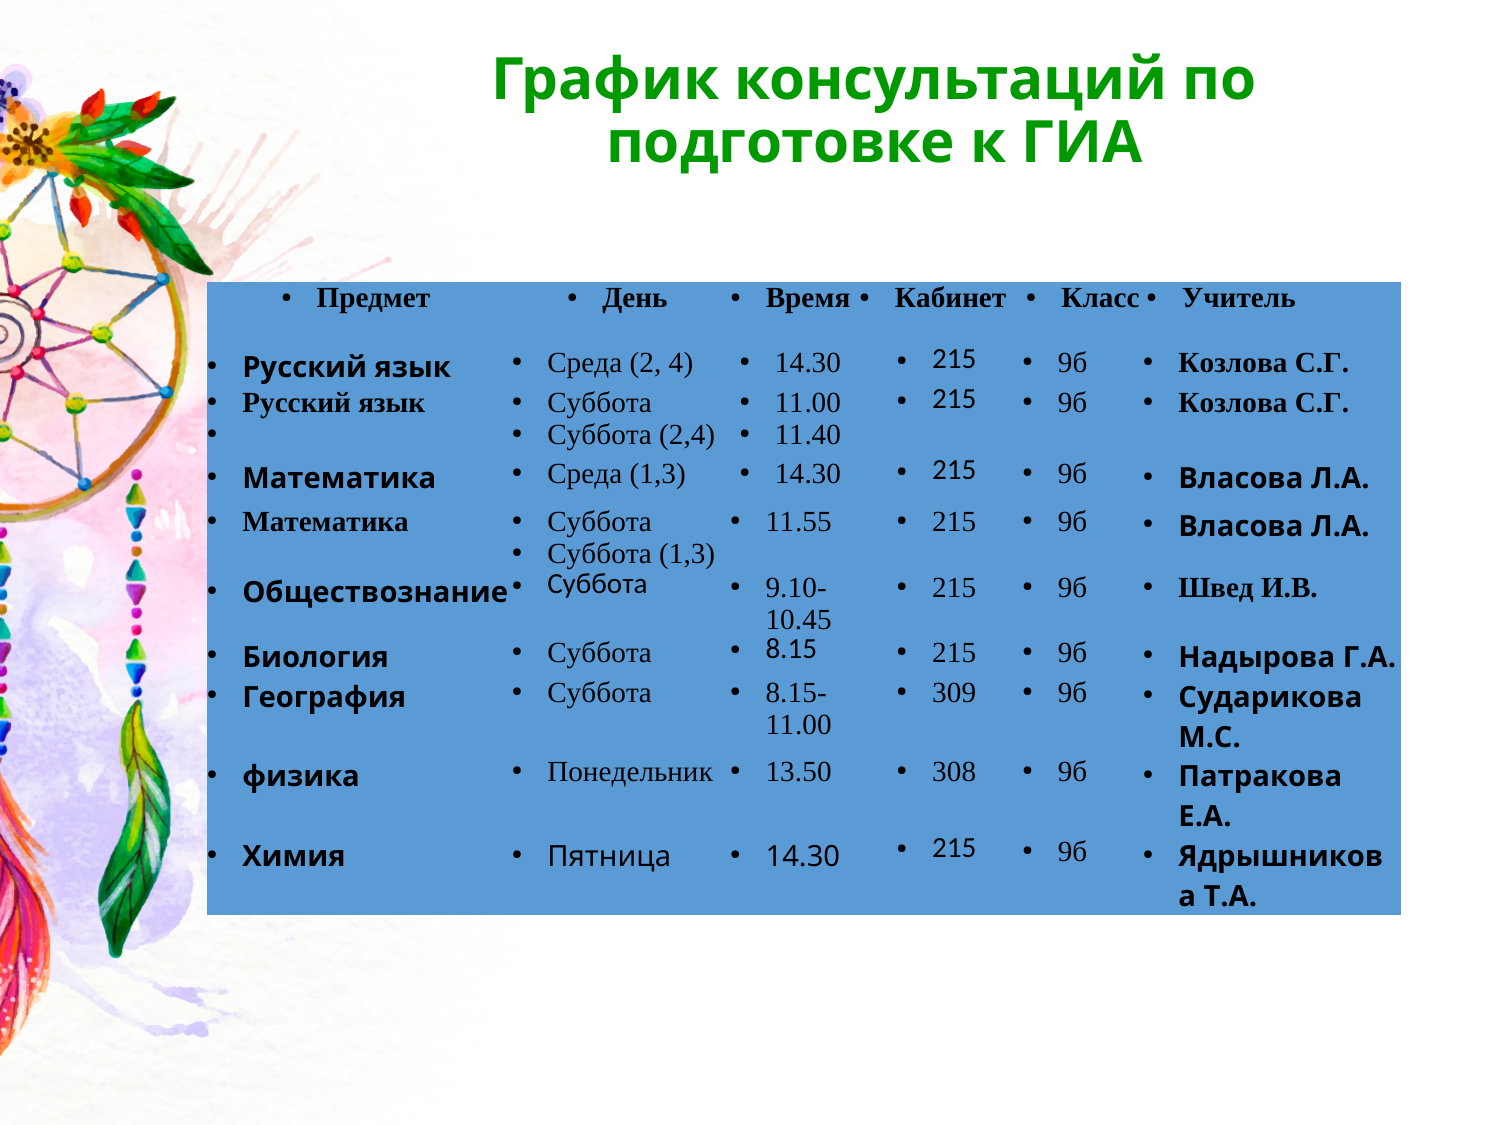

# График консультаций по подготовке к ГИА
| Предмет | День | Время | Кабинет | Класс | Учитель |
| --- | --- | --- | --- | --- | --- |
| Русский язык | Среда (2, 4) | 14.30 | 215 | 9б | Козлова С.Г. |
| Русский язык | Суббота Суббота (2,4) | 11.00 11.40 | 215 | 9б | Козлова С.Г. |
| Математика | Среда (1,3) | 14.30 | 215 | 9б | Власова Л.А. |
| Математика | Суббота Суббота (1,3) | 11.55 | 215 | 9б | Власова Л.А. |
| Обществознание | Суббота | 9.10-10.45 | 215 | 9б | Швед И.В. |
| Биология | Суббота | 8.15 | 215 | 9б | Надырова Г.А. |
| География | Суббота | 8.15-11.00 | 309 | 9б | Сударикова М.С. |
| физика | Понедельник | 13.50 | 308 | 9б | Патракова Е.А. |
| Химия | Пятница | 14.30 | 215 | 9б | Ядрышникова Т.А. |